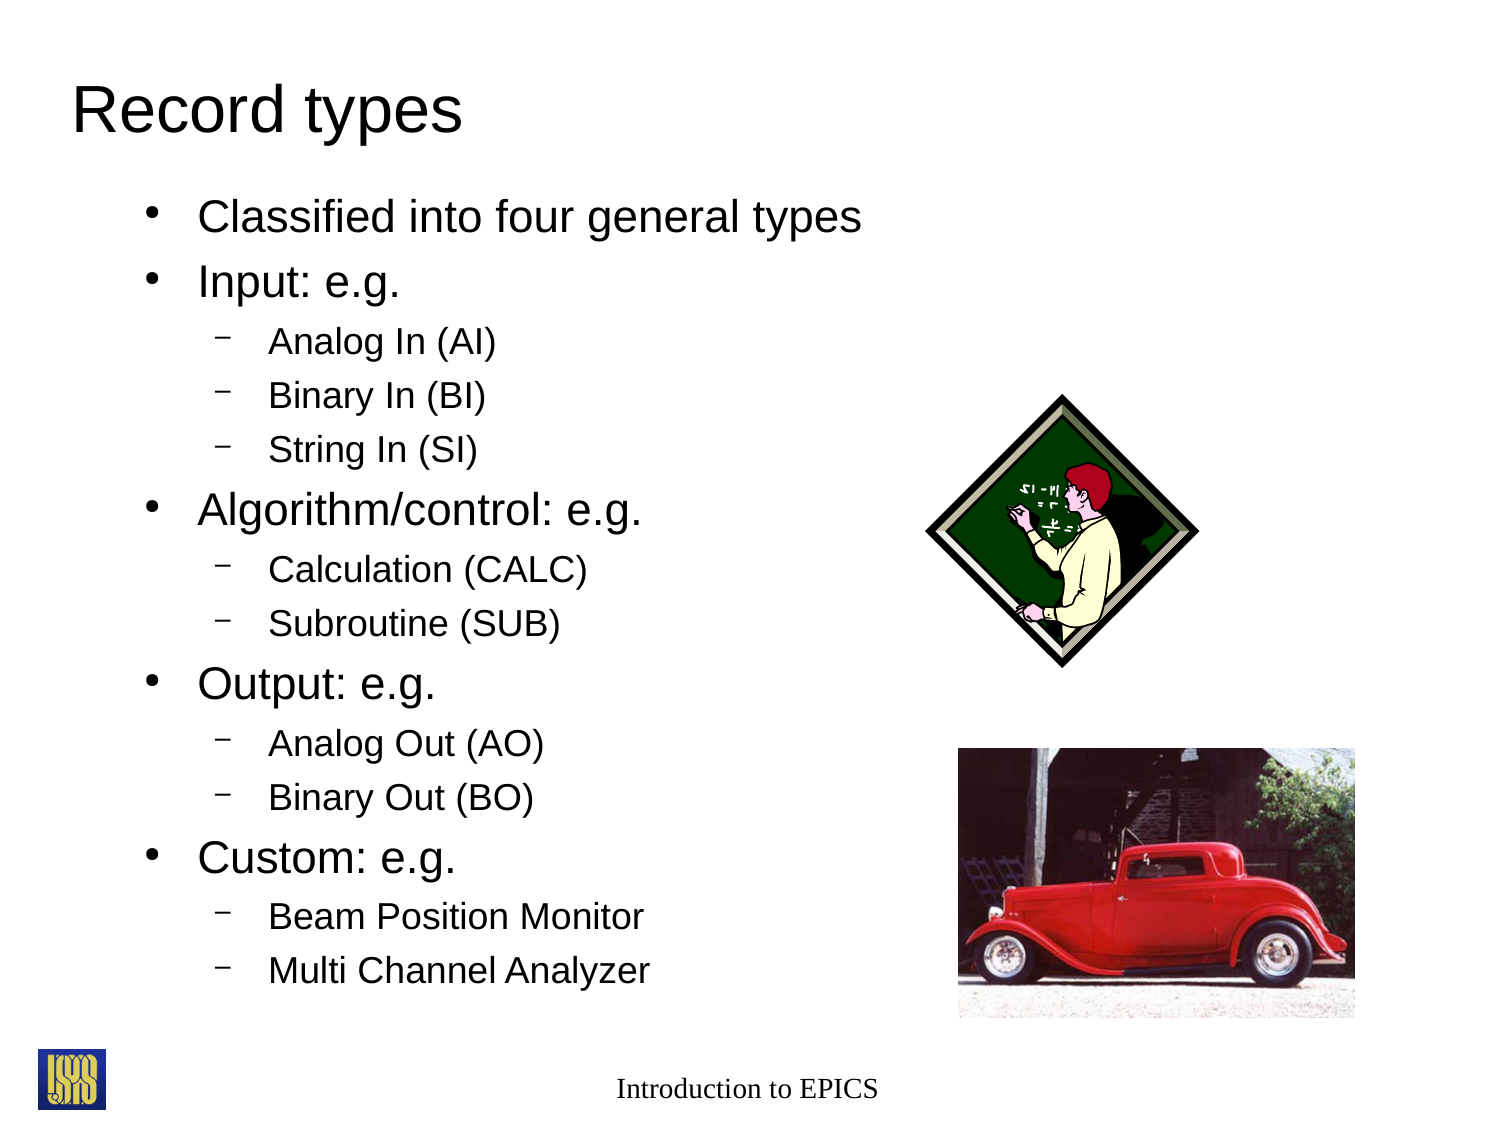

# Record types
Classified into four general types
Input: e.g.
Analog In (AI)
Binary In (BI)
String In (SI)
Algorithm/control: e.g.
Calculation (CALC)
Subroutine (SUB)
Output: e.g.
Analog Out (AO)
Binary Out (BO)
Custom: e.g.
Beam Position Monitor
Multi Channel Analyzer
[Your Presentation Title]